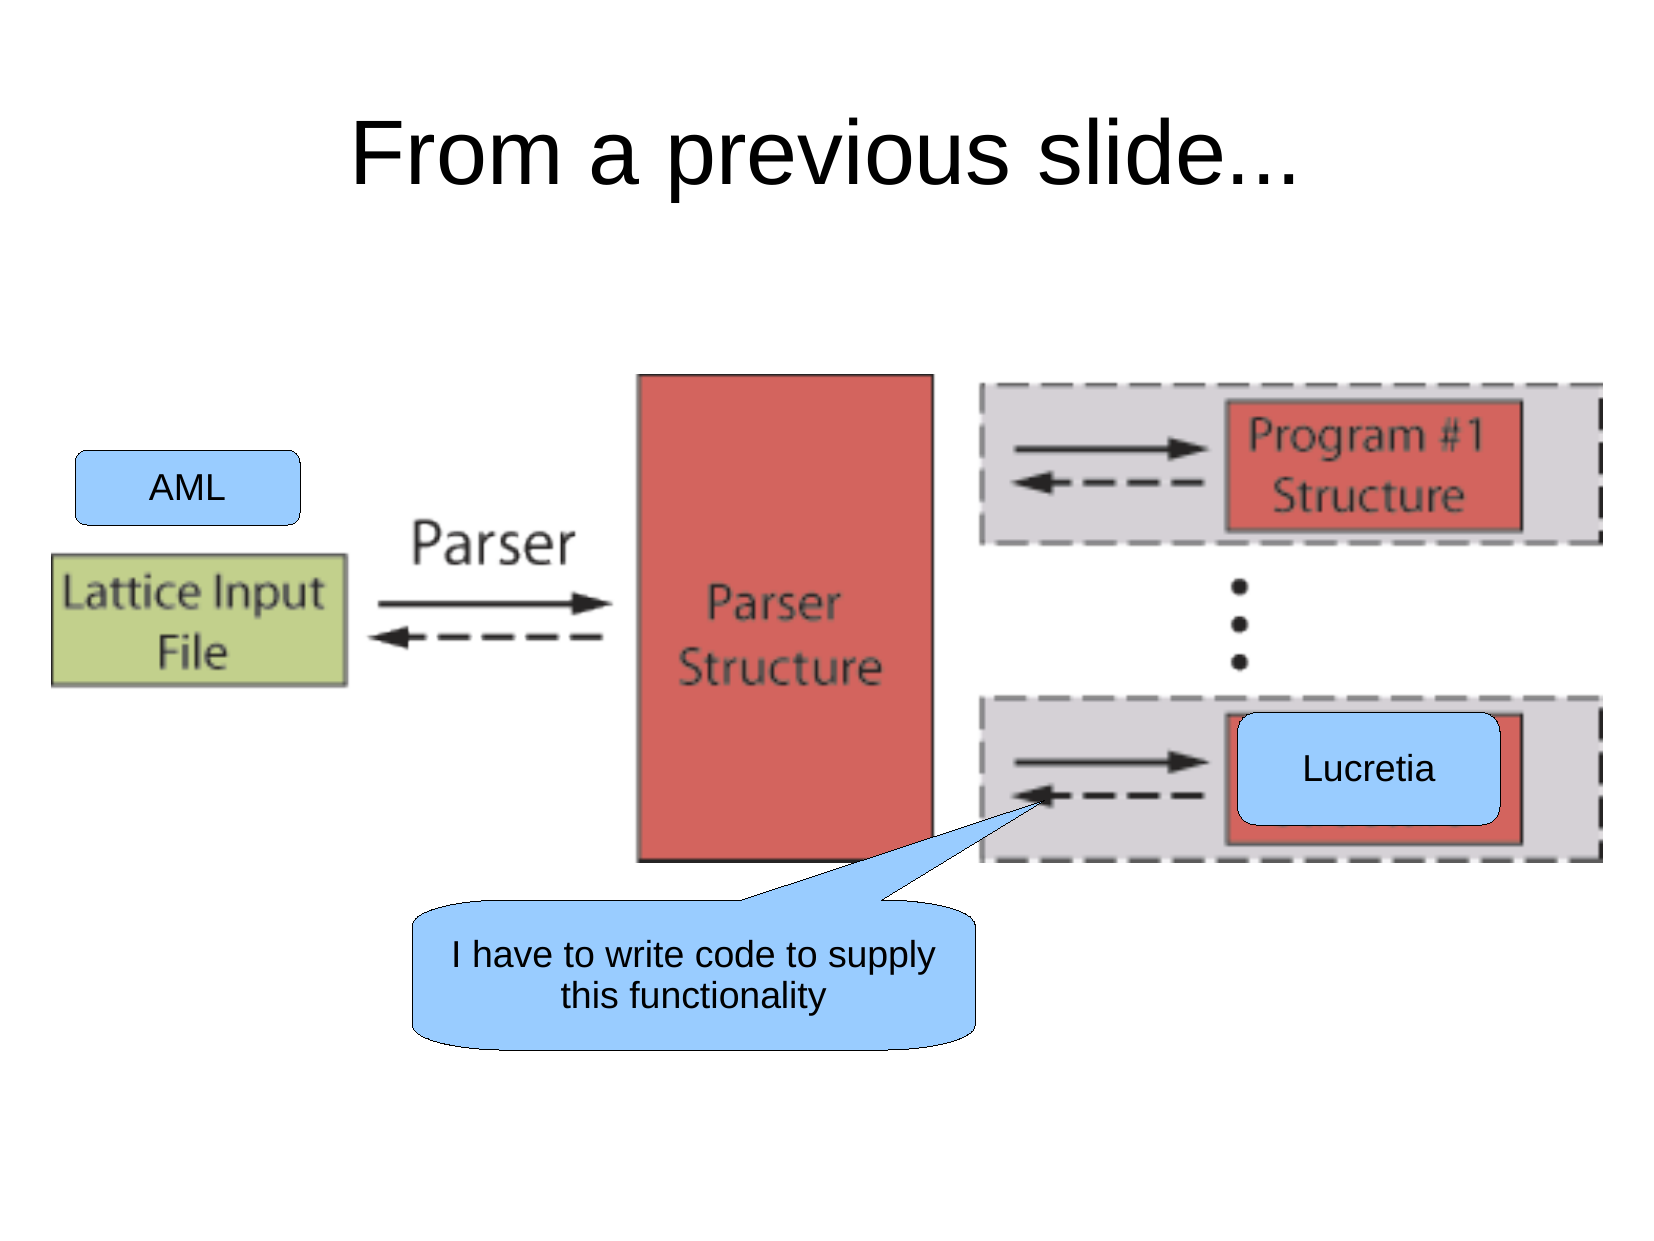

# From a previous slide...
AML
Lucretia
I have to write code to supply this functionality